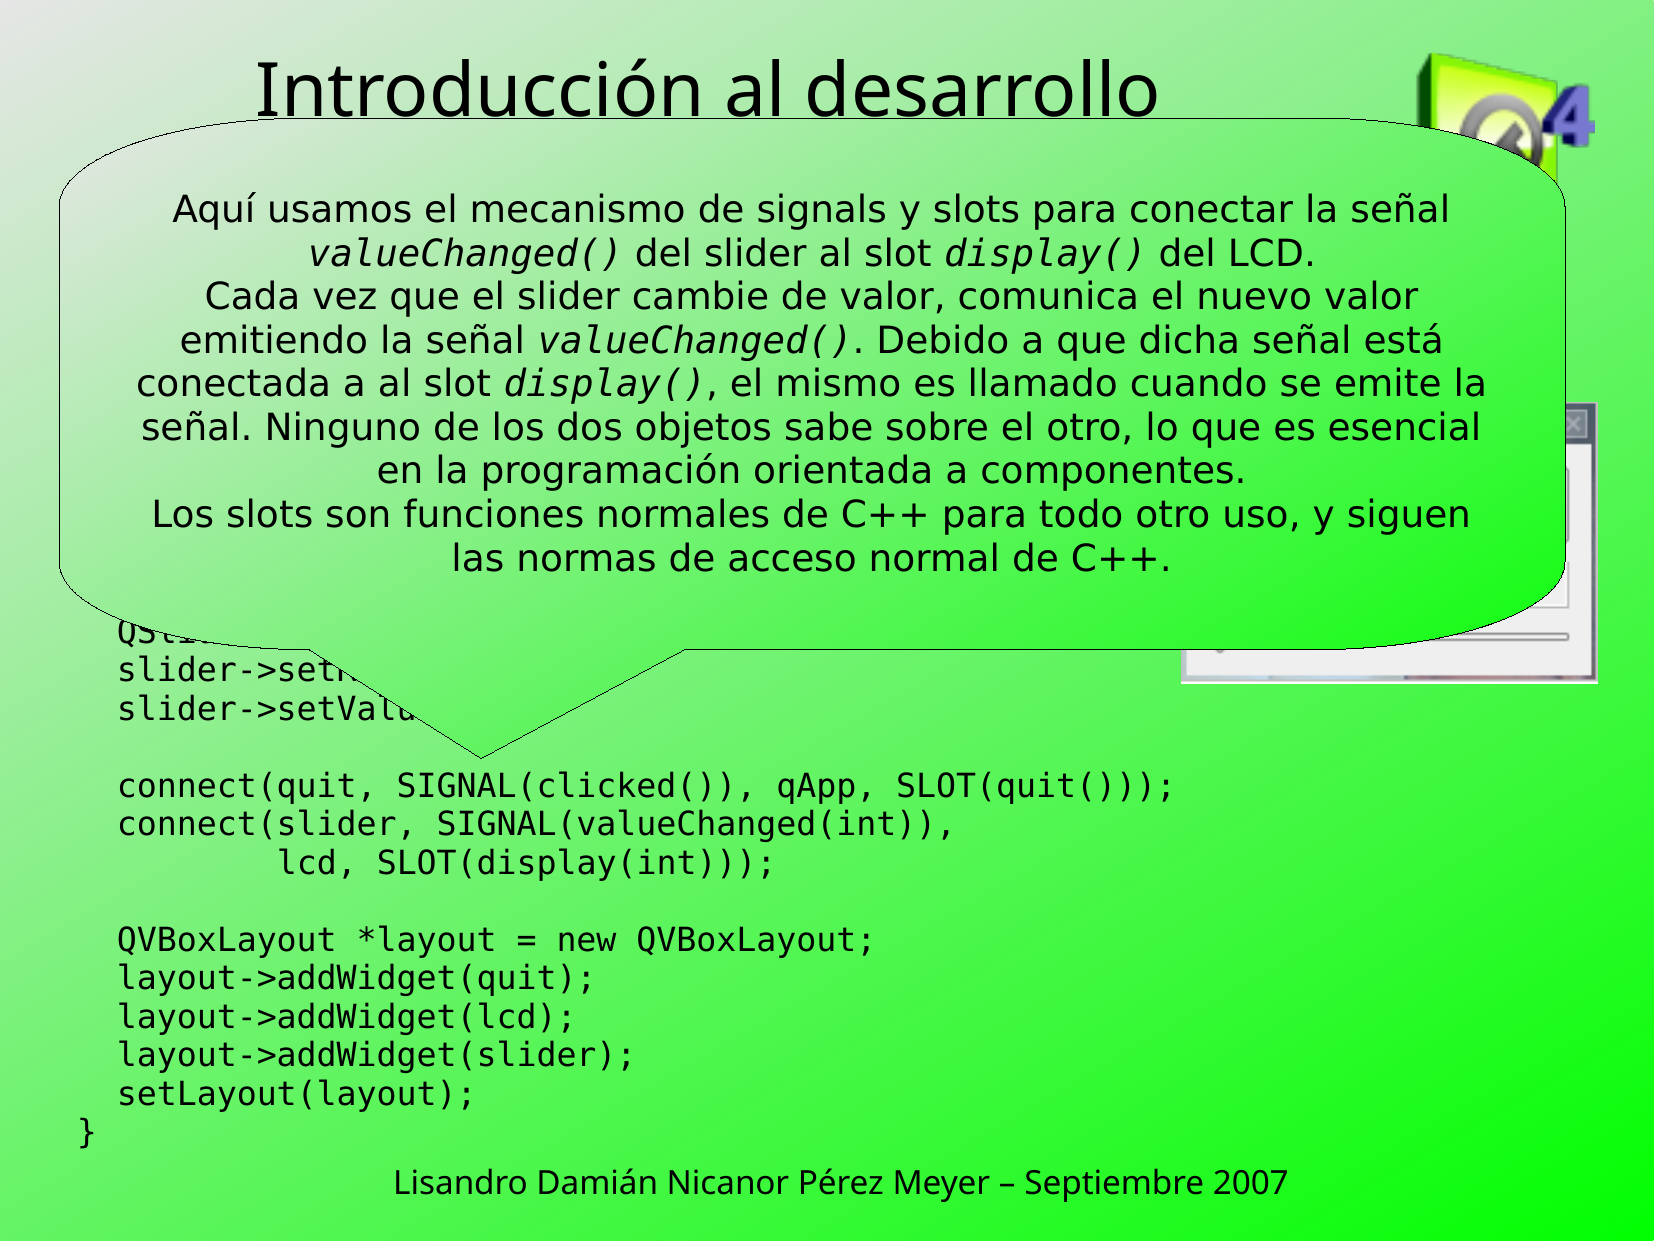

# Introducción al desarrollo multiplataforma con Qt 4
Aquí usamos el mecanismo de signals y slots para conectar la señal valueChanged() del slider al slot display() del LCD.
Cada vez que el slider cambie de valor, comunica el nuevo valor emitiendo la señal valueChanged(). Debido a que dicha señal está conectada a al slot display(), el mismo es llamado cuando se emite la señal. Ninguno de los dos objetos sabe sobre el otro, lo que es esencial en la programación orientada a componentes.
Los slots son funciones normales de C++ para todo otro uso, y siguen las normas de acceso normal de C++.
MyWidget::MyWidget(QWidget *parent)
 : QWidget(parent)
{
 QPushButton *quit = new QPushButton(tr("Quit"));
 quit->setFont(QFont("Times", 18, QFont::Bold));
 QLCDNumber *lcd = new QLCDNumber(2);
 lcd->setSegmentStyle(QLCDNumber::Filled);
 QSlider *slider = new QSlider(Qt::Horizontal);
 slider->setRange(0, 99);
 slider->setValue(0);
 connect(quit, SIGNAL(clicked()), qApp, SLOT(quit()));
 connect(slider, SIGNAL(valueChanged(int)),
 lcd, SLOT(display(int)));
 QVBoxLayout *layout = new QVBoxLayout;
 layout->addWidget(quit);
 layout->addWidget(lcd);
 layout->addWidget(slider);
 setLayout(layout);
}
Lisandro Damián Nicanor Pérez Meyer – Septiembre 2007